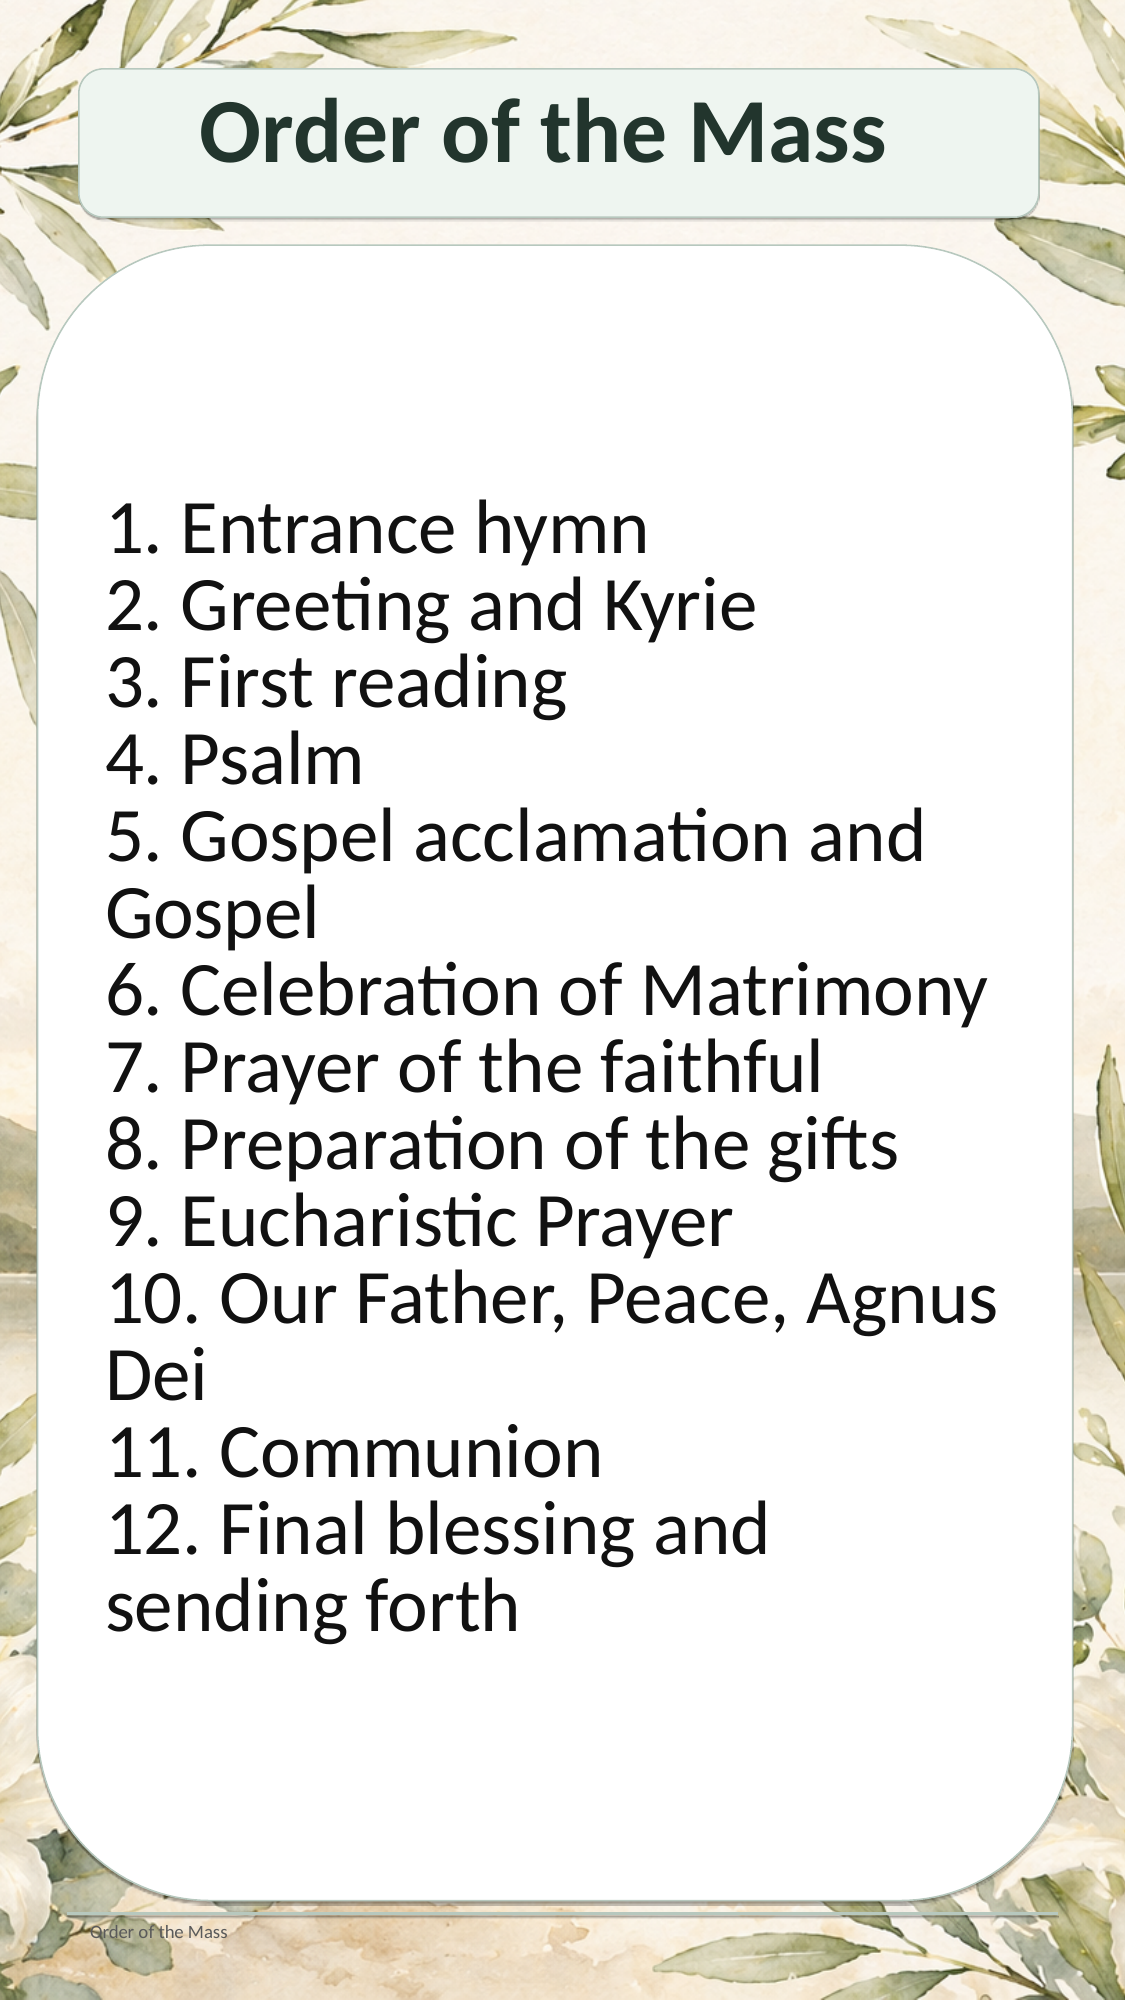

Order of the Mass
1. Entrance hymn
2. Greeting and Kyrie
3. First reading
4. Psalm
5. Gospel acclamation and Gospel
6. Celebration of Matrimony
7. Prayer of the faithful
8. Preparation of the gifts
9. Eucharistic Prayer
10. Our Father, Peace, Agnus Dei
11. Communion
12. Final blessing and sending forth
Order of the Mass